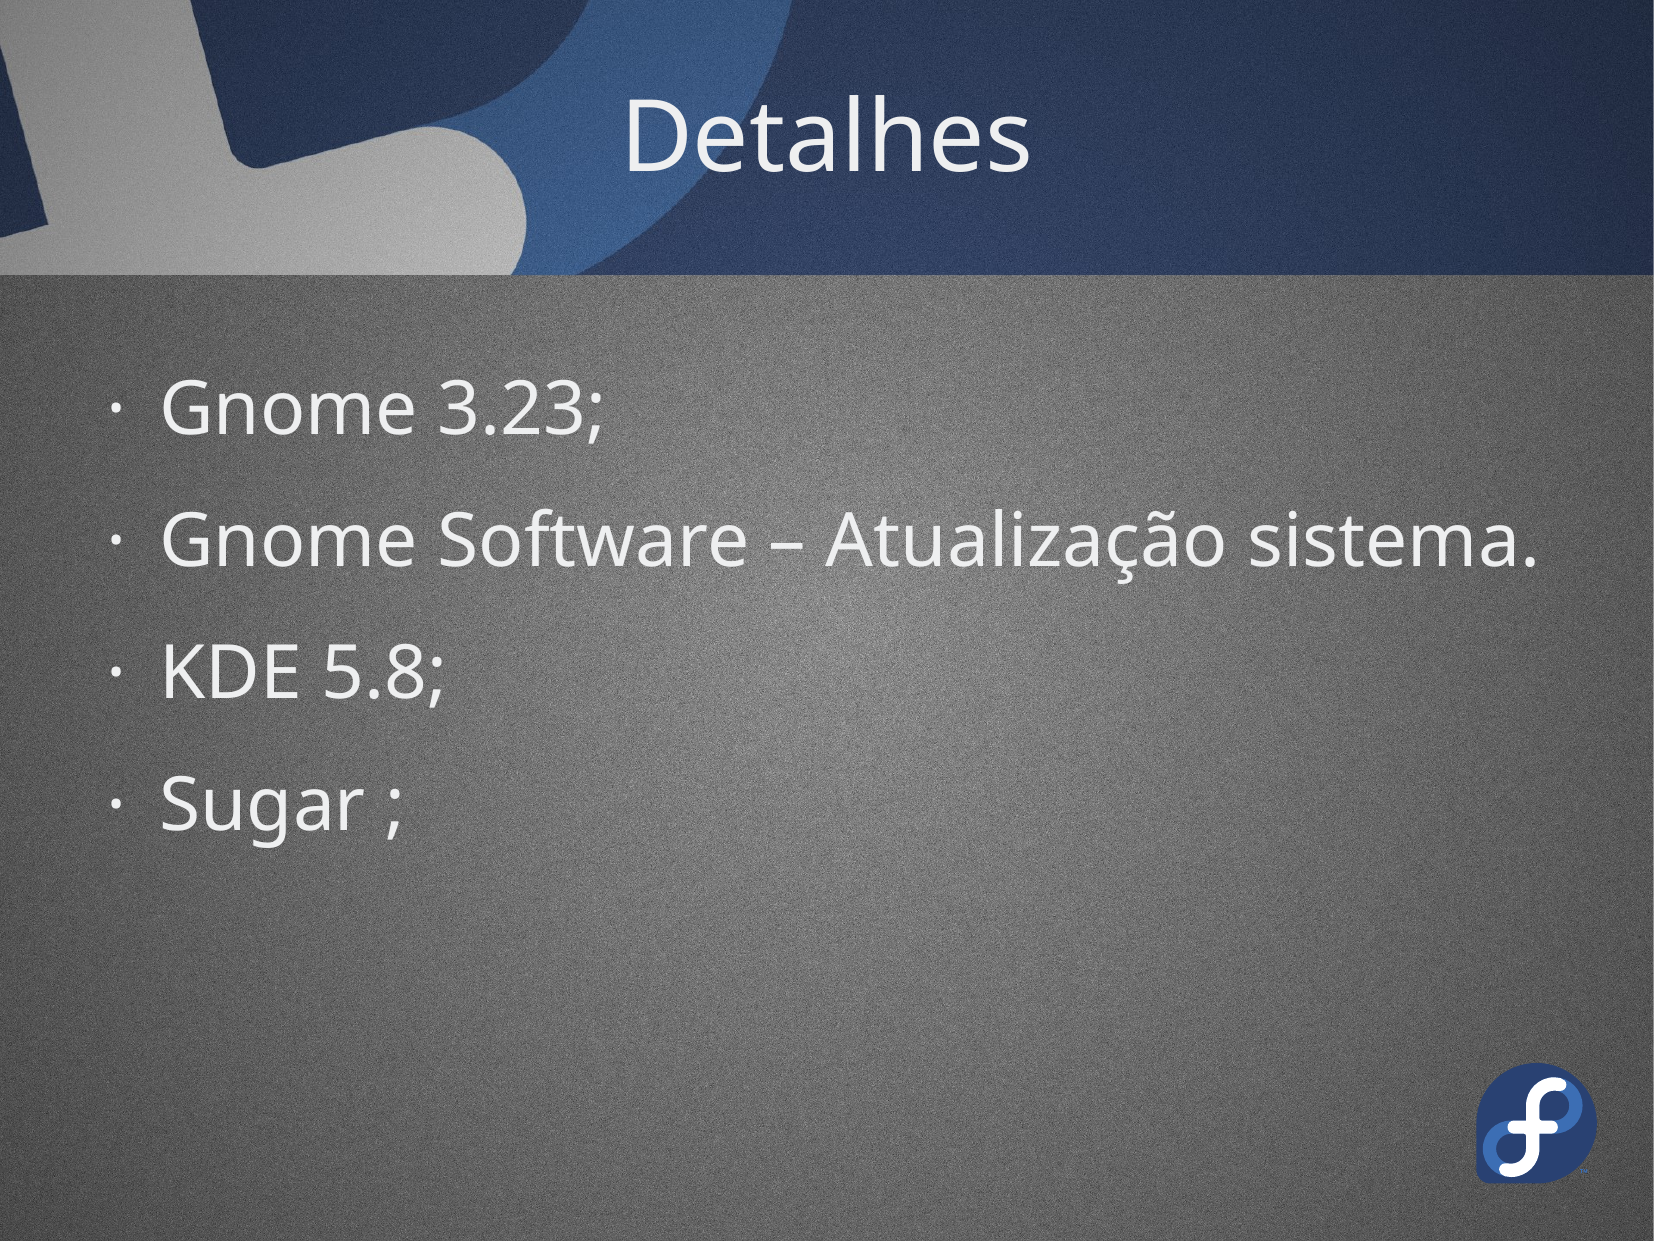

# Detalhes
Gnome 3.23;
Gnome Software – Atualização sistema.
KDE 5.8;
Sugar ;